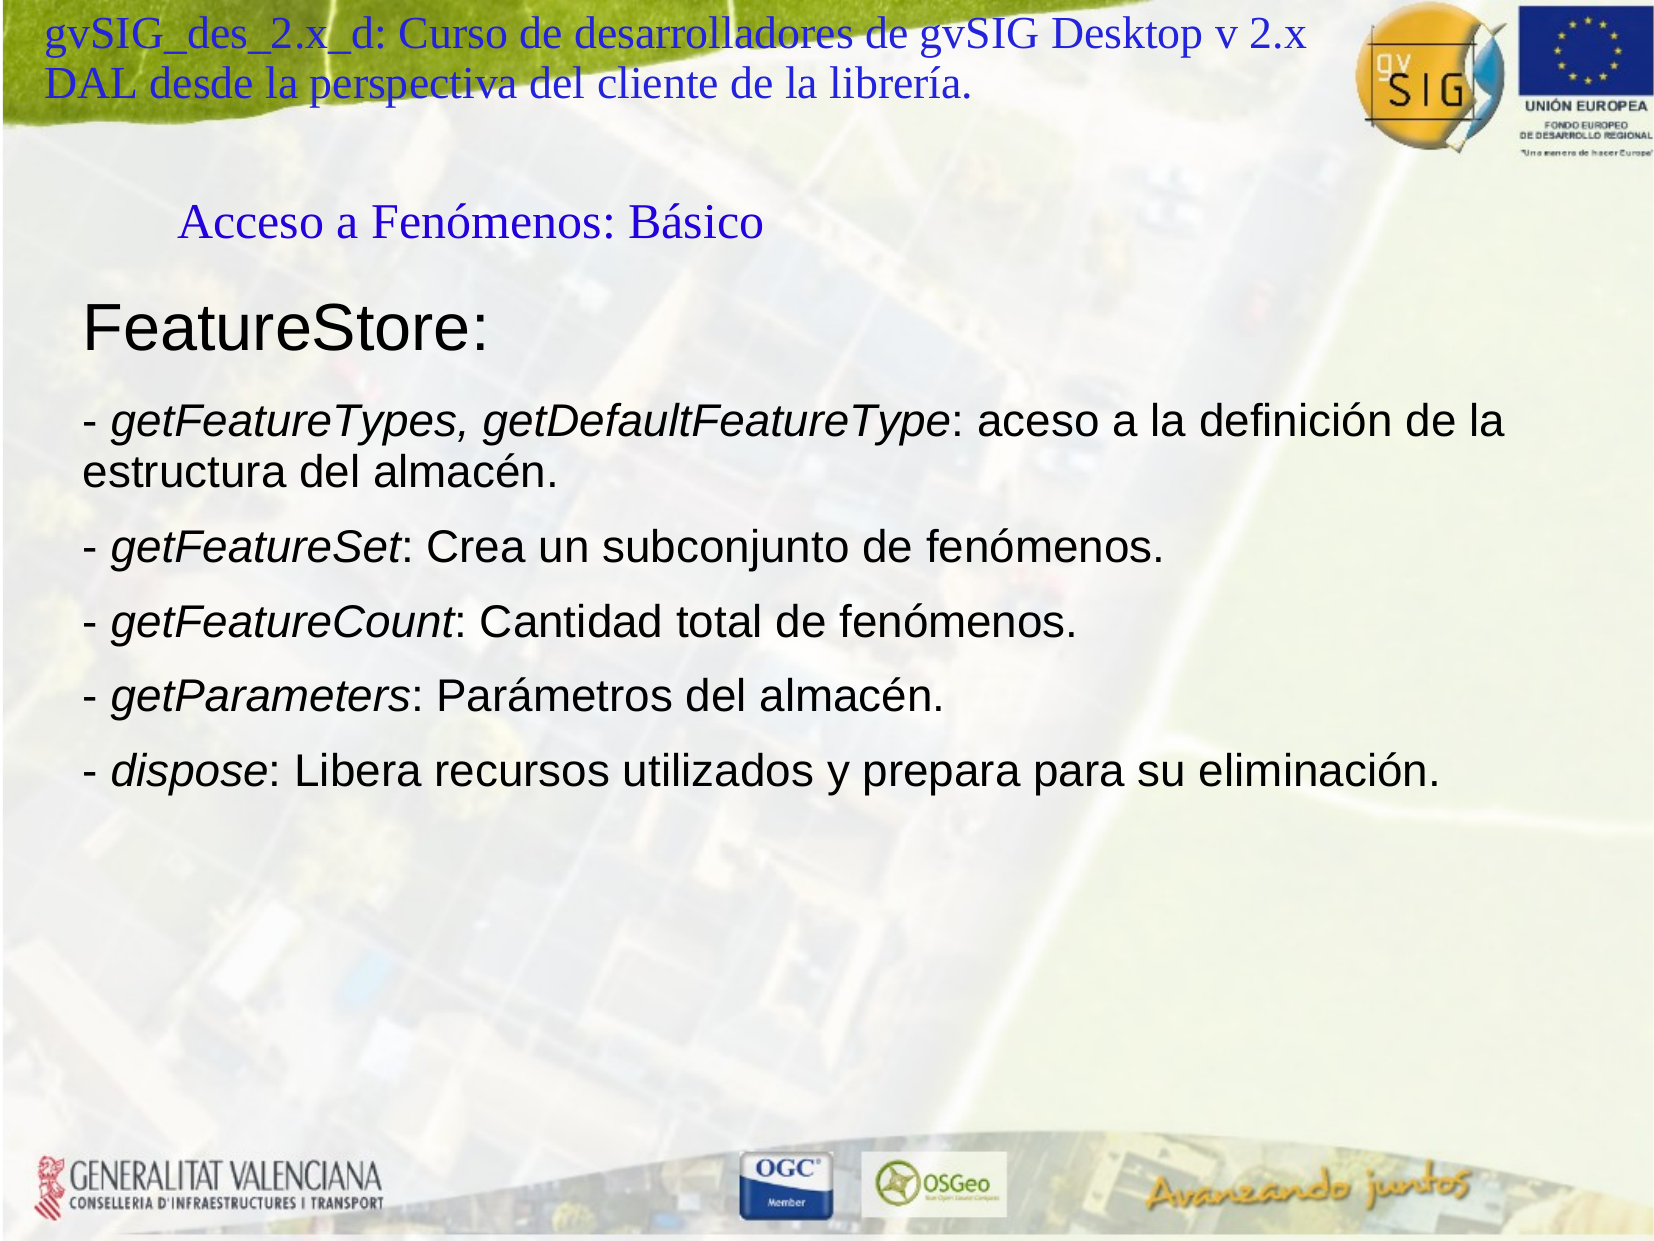

# Acceso a Fenómenos: Básico
FeatureStore:
- getFeatureTypes, getDefaultFeatureType: aceso a la definición de la estructura del almacén.
- getFeatureSet: Crea un subconjunto de fenómenos.
- getFeatureCount: Cantidad total de fenómenos.
- getParameters: Parámetros del almacén.
- dispose: Libera recursos utilizados y prepara para su eliminación.